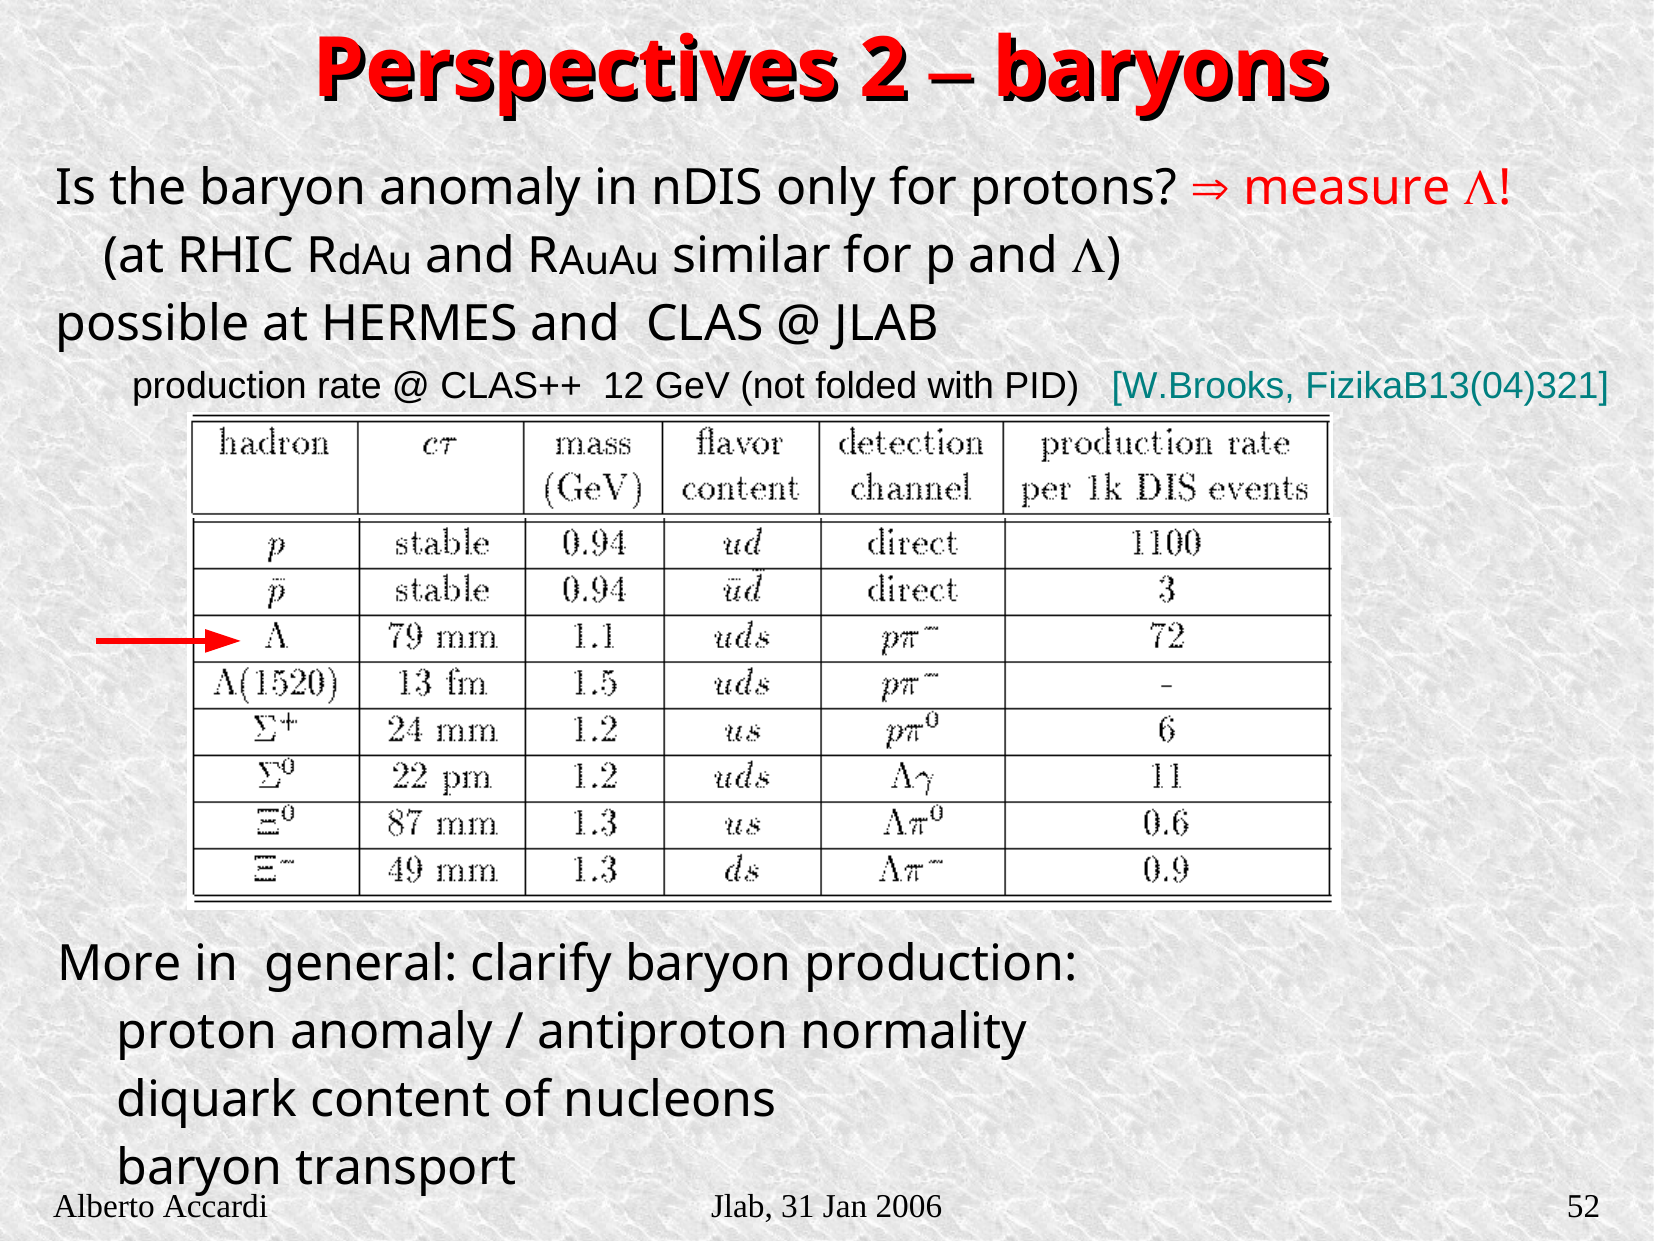

Perspectives 2 – baryons
Is the baryon anomaly in nDIS only for protons?  measure L!
(at RHIC RdAu and RAuAu similar for p and L)
possible at HERMES and CLAS @ JLAB
production rate @ CLAS++ 12 GeV (not folded with PID) [W.Brooks, FizikaB13(04)321]
More in general: clarify baryon production:
proton anomaly / antiproton normality
diquark content of nucleons
baryon transport
Alberto Accardi
Hot Quarks 2006
52